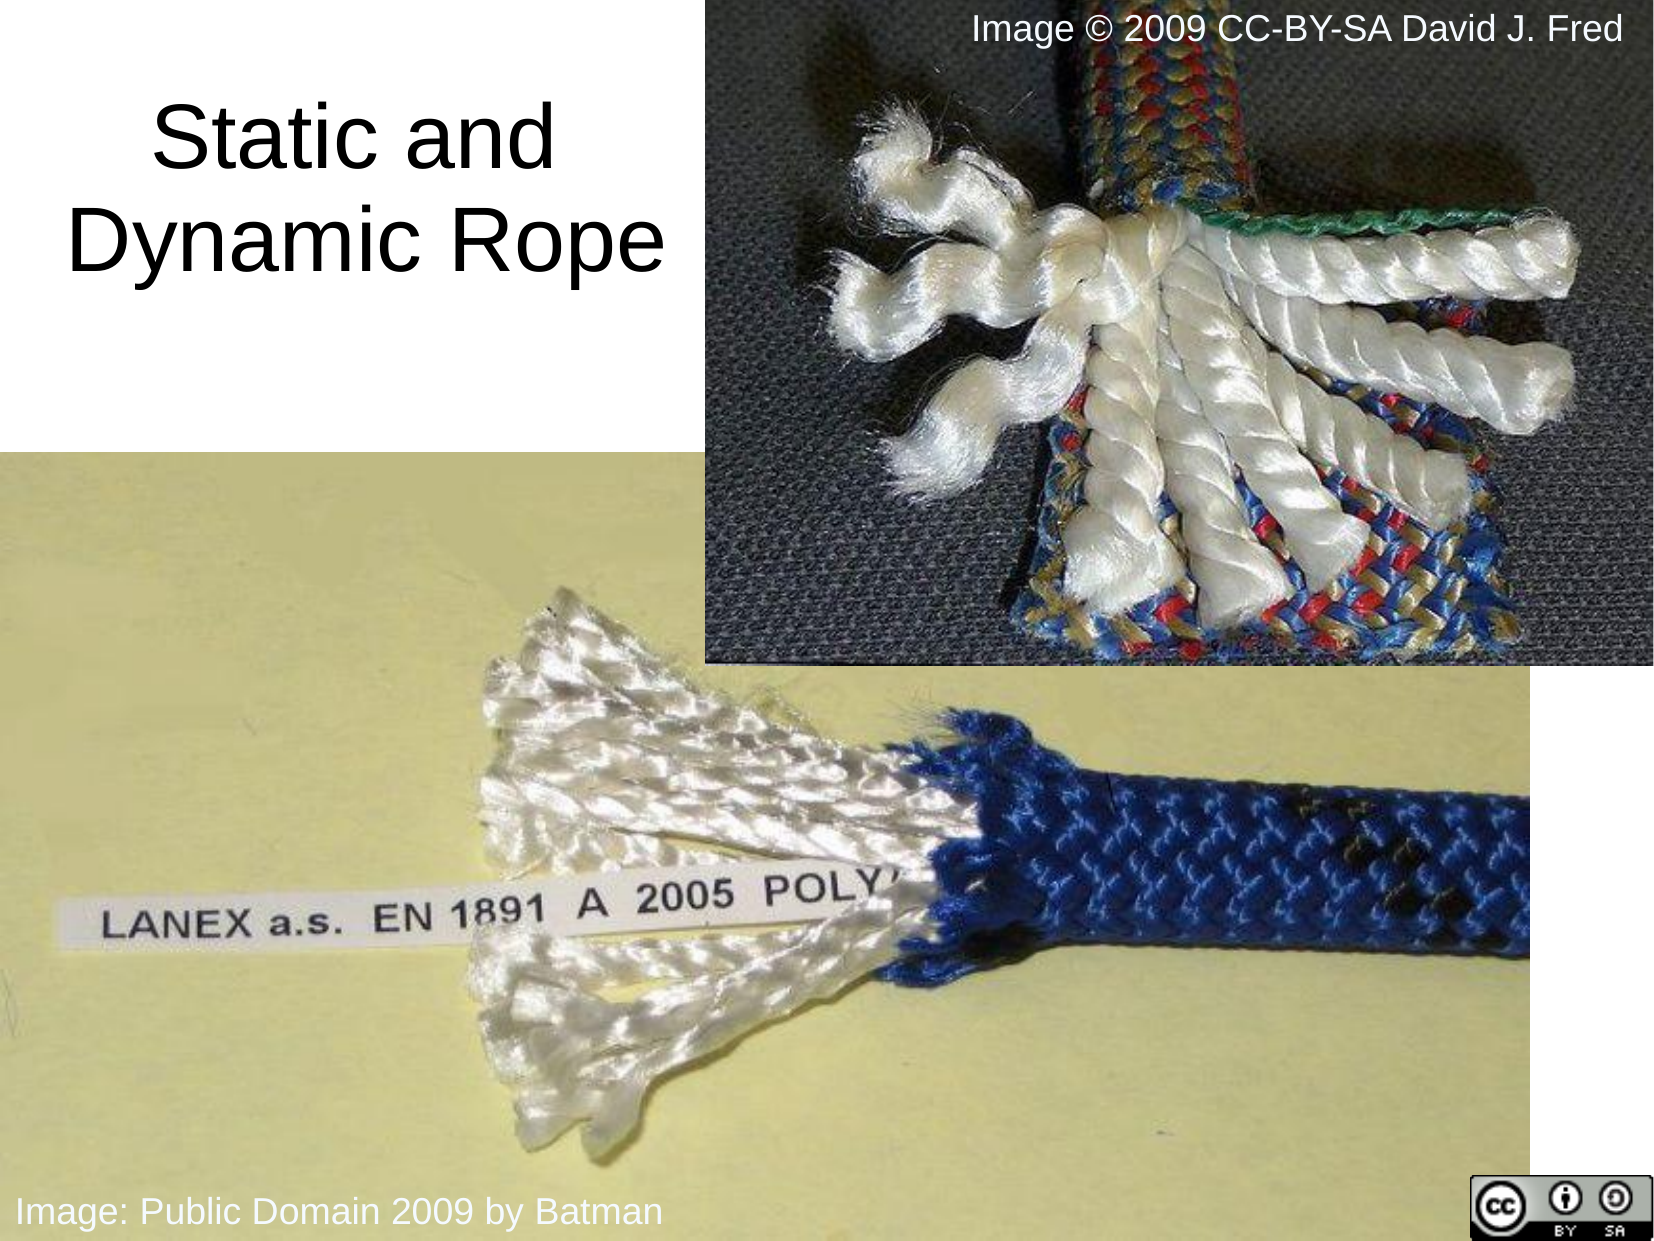

Image © 2009 CC-BY-SA David J. Fred
# Static and Dynamic Rope
Image: Public Domain 2009 by Batman